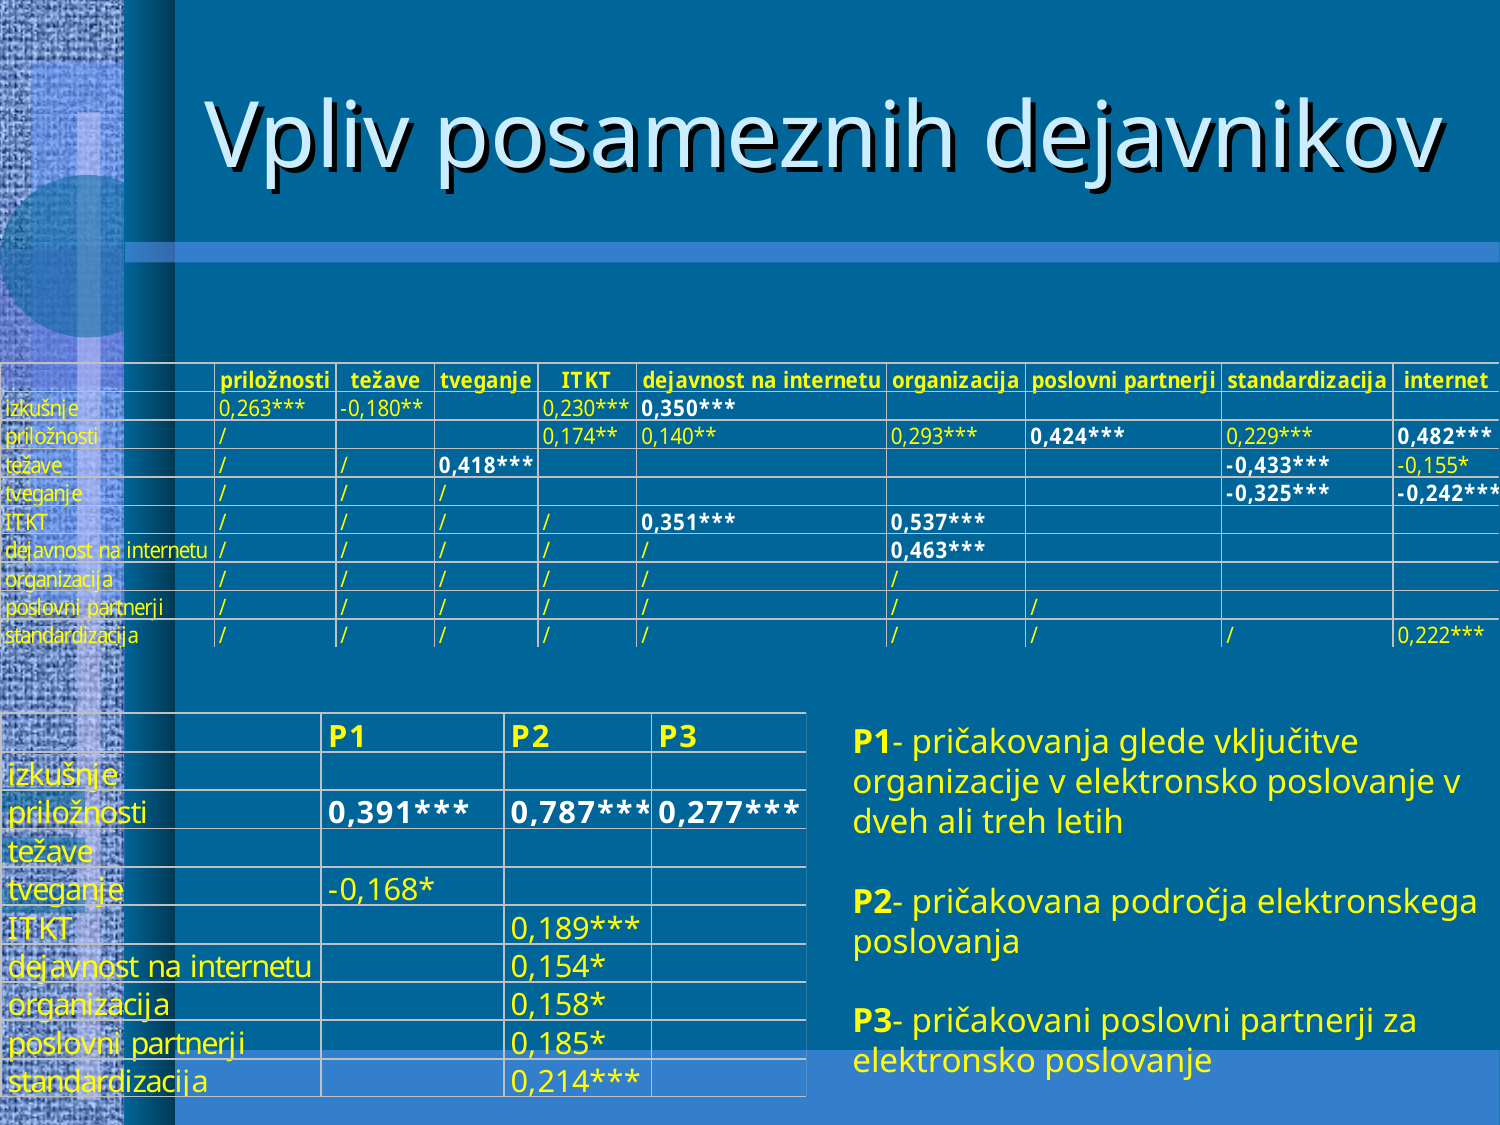

# Vpliv posameznih dejavnikov
P1- pričakovanja glede vključitve organizacije v elektronsko poslovanje v dveh ali treh letih
P2- pričakovana področja elektronskega poslovanja
P3- pričakovani poslovni partnerji za elektronsko poslovanje